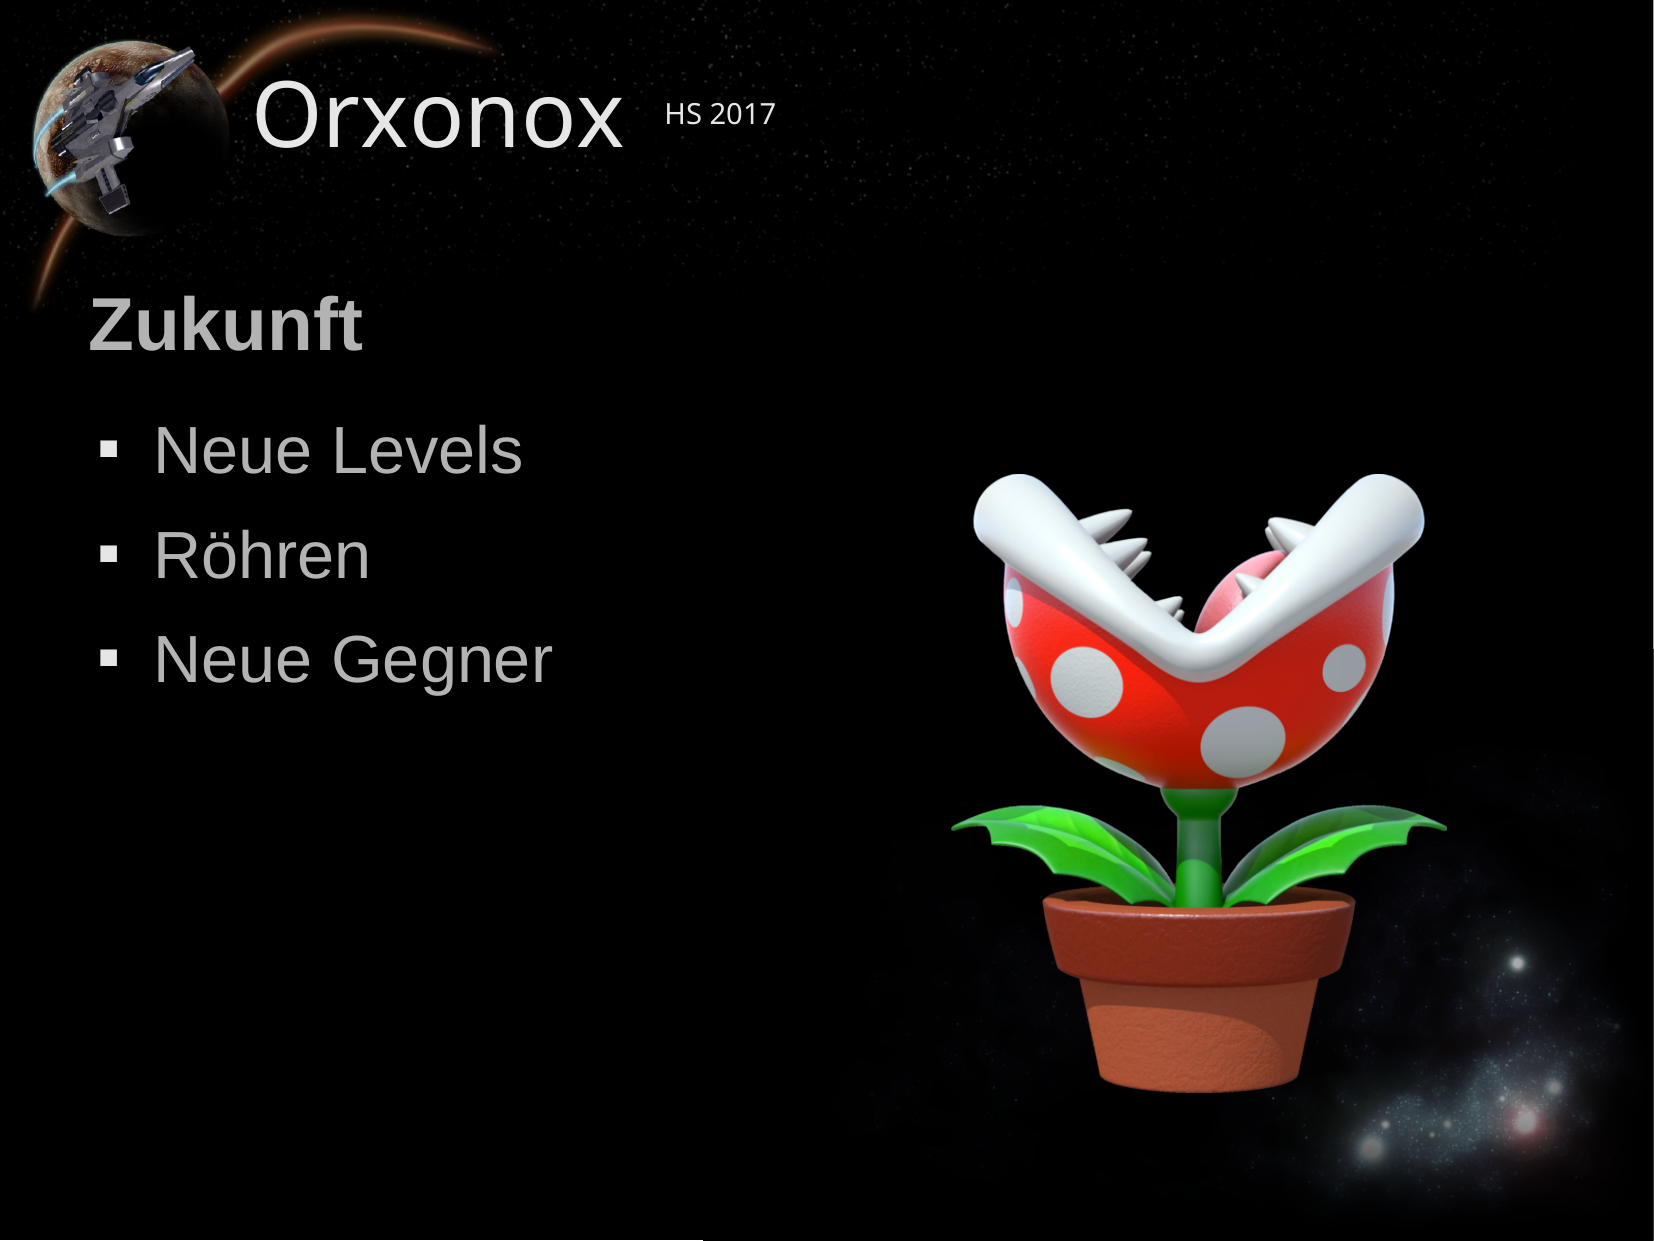

# Zukunft
Neue Levels
Röhren
Neue Gegner